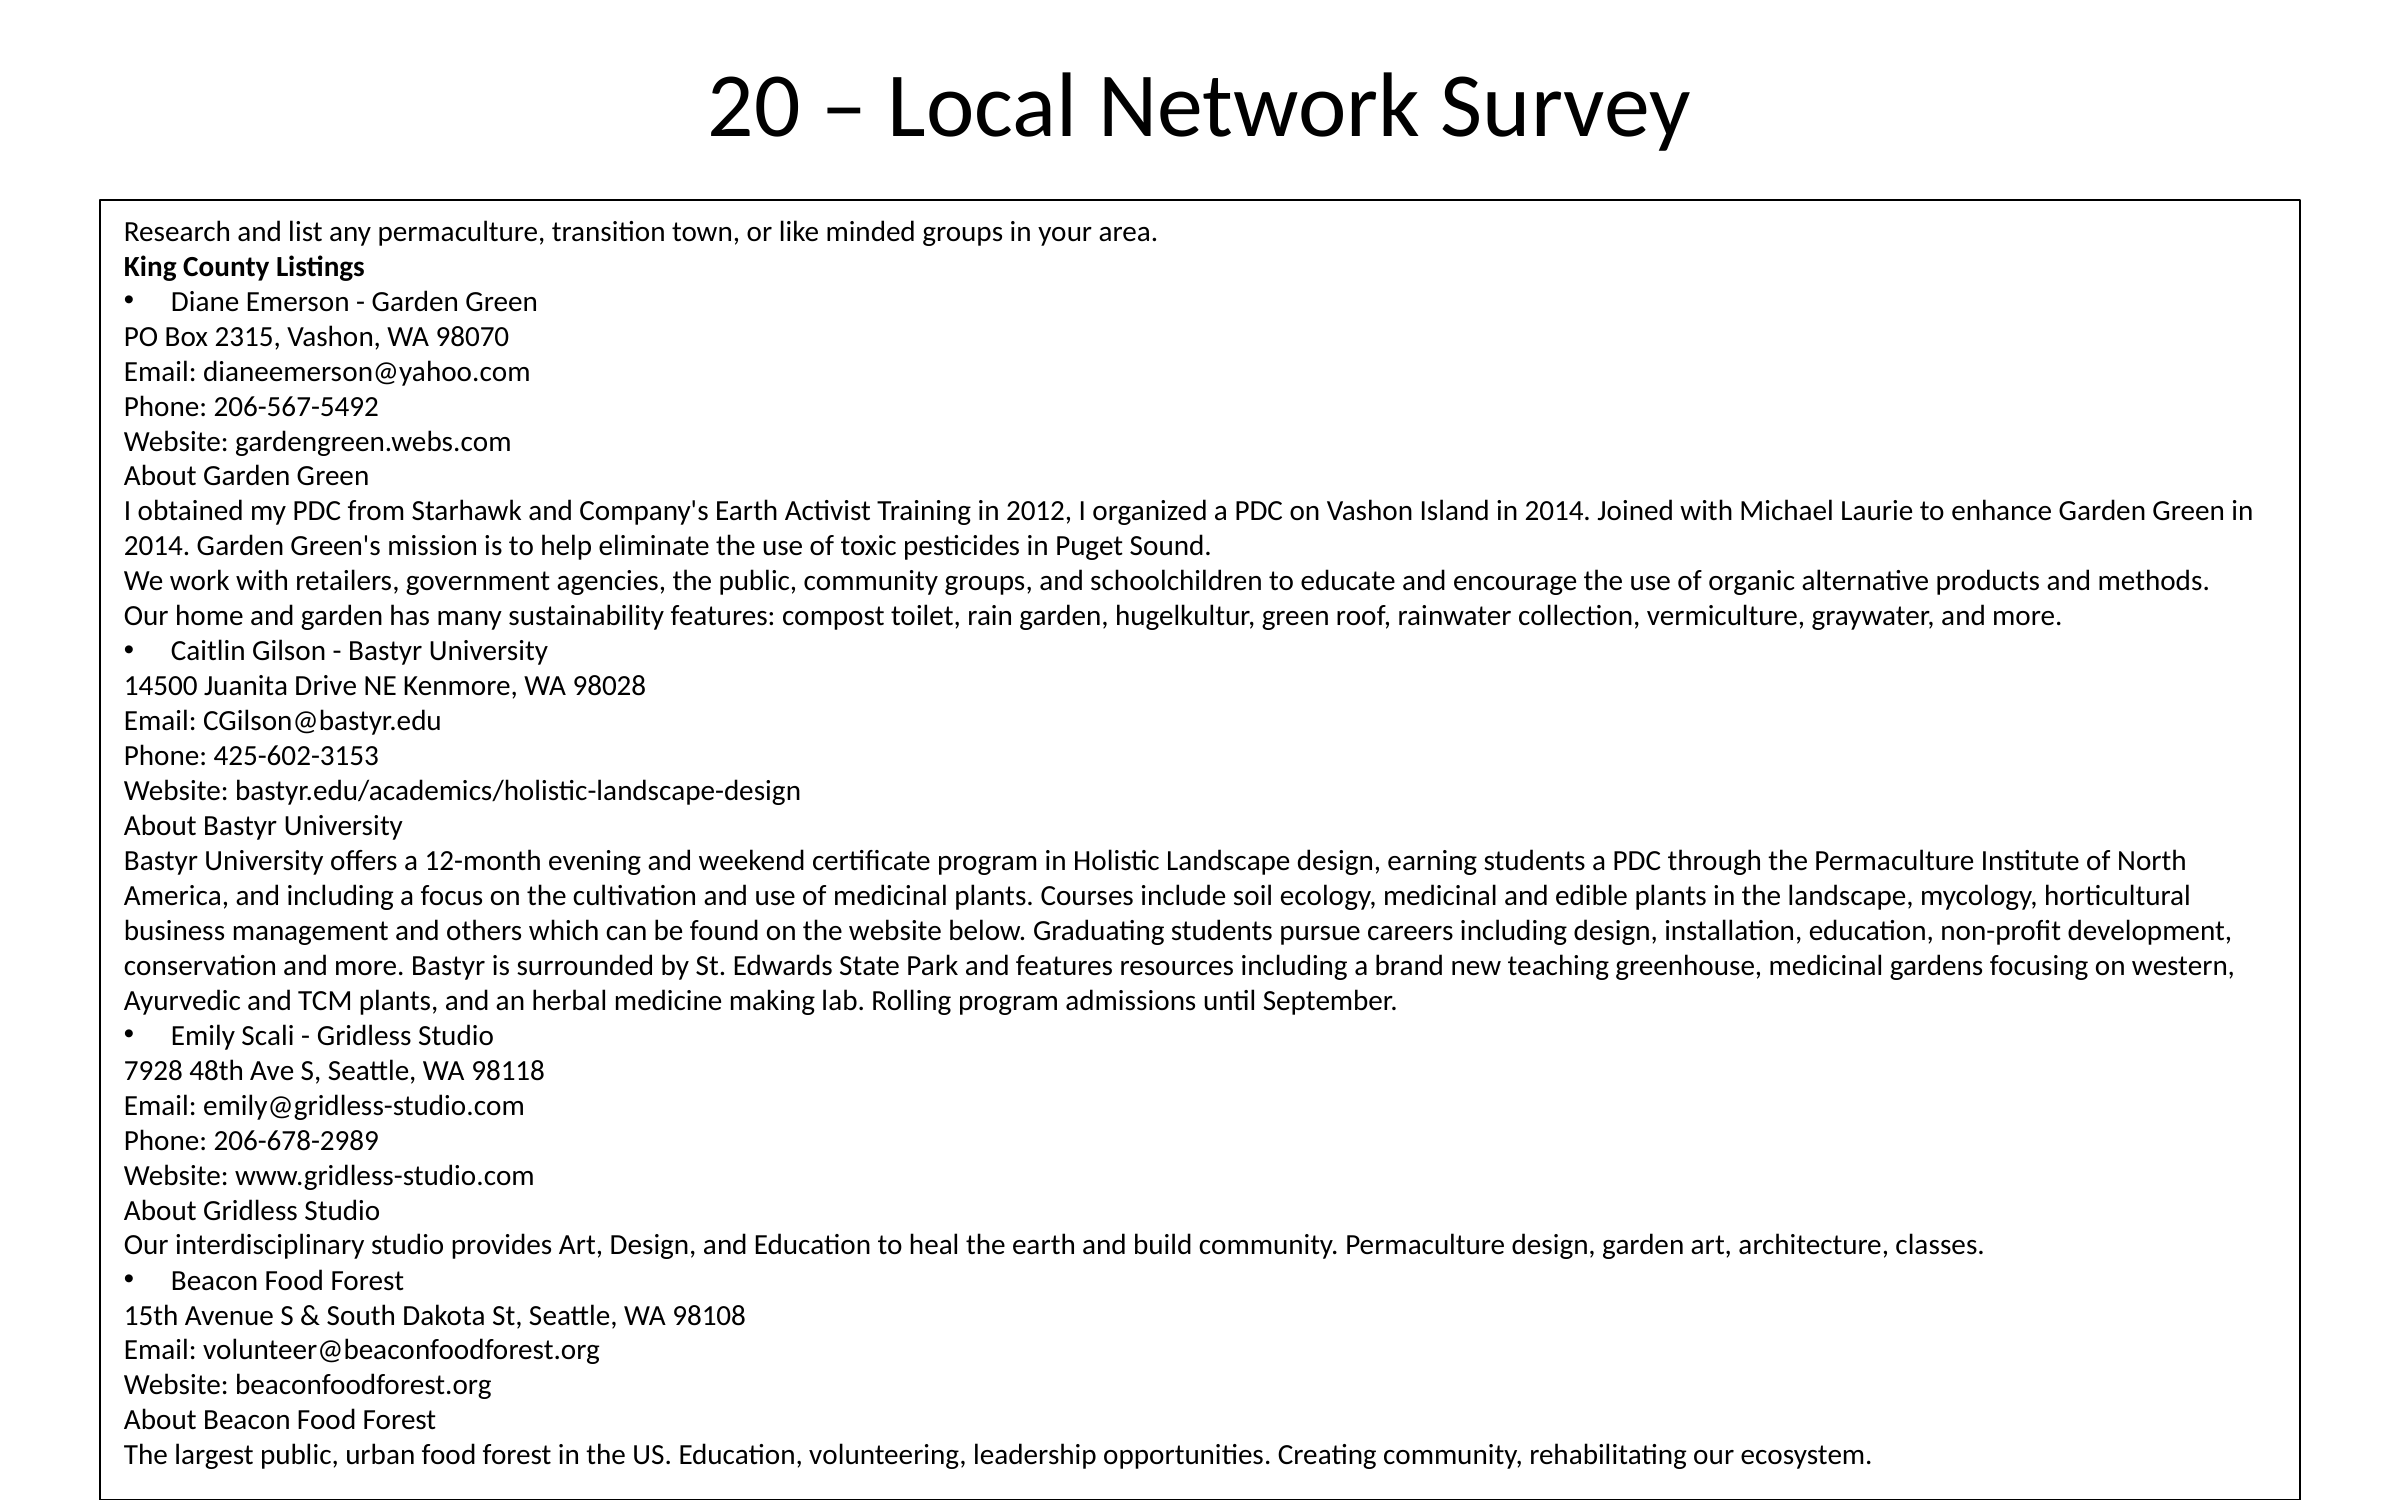

20 – Local Network Survey
Research and list any permaculture, transition town, or like minded groups in your area.
King County Listings
Diane Emerson - Garden Green
PO Box 2315, Vashon, WA 98070
Email: dianeemerson@yahoo.com
Phone: 206-567-5492
Website: gardengreen.webs.com
About Garden Green
I obtained my PDC from Starhawk and Company's Earth Activist Training in 2012, I organized a PDC on Vashon Island in 2014. Joined with Michael Laurie to enhance Garden Green in 2014. Garden Green's mission is to help eliminate the use of toxic pesticides in Puget Sound.
We work with retailers, government agencies, the public, community groups, and schoolchildren to educate and encourage the use of organic alternative products and methods.
Our home and garden has many sustainability features: compost toilet, rain garden, hugelkultur, green roof, rainwater collection, vermiculture, graywater, and more.
Caitlin Gilson - Bastyr University
14500 Juanita Drive NE Kenmore, WA 98028
Email: CGilson@bastyr.edu
Phone: 425-602-3153
Website: bastyr.edu/academics/holistic-landscape-design
About Bastyr University
Bastyr University offers a 12-month evening and weekend certificate program in Holistic Landscape design, earning students a PDC through the Permaculture Institute of North America, and including a focus on the cultivation and use of medicinal plants. Courses include soil ecology, medicinal and edible plants in the landscape, mycology, horticultural business management and others which can be found on the website below. Graduating students pursue careers including design, installation, education, non-profit development, conservation and more. Bastyr is surrounded by St. Edwards State Park and features resources including a brand new teaching greenhouse, medicinal gardens focusing on western, Ayurvedic and TCM plants, and an herbal medicine making lab. Rolling program admissions until September.
Emily Scali - Gridless Studio
7928 48th Ave S, Seattle, WA 98118
Email: emily@gridless-studio.com
Phone: 206-678-2989
Website: www.gridless-studio.com
About Gridless Studio
Our interdisciplinary studio provides Art, Design, and Education to heal the earth and build community. Permaculture design, garden art, architecture, classes.
Beacon Food Forest
15th Avenue S & South Dakota St, Seattle, WA 98108
Email: volunteer@beaconfoodforest.org
Website: beaconfoodforest.org
About Beacon Food Forest
The largest public, urban food forest in the US. Education, volunteering, leadership opportunities. Creating community, rehabilitating our ecosystem.